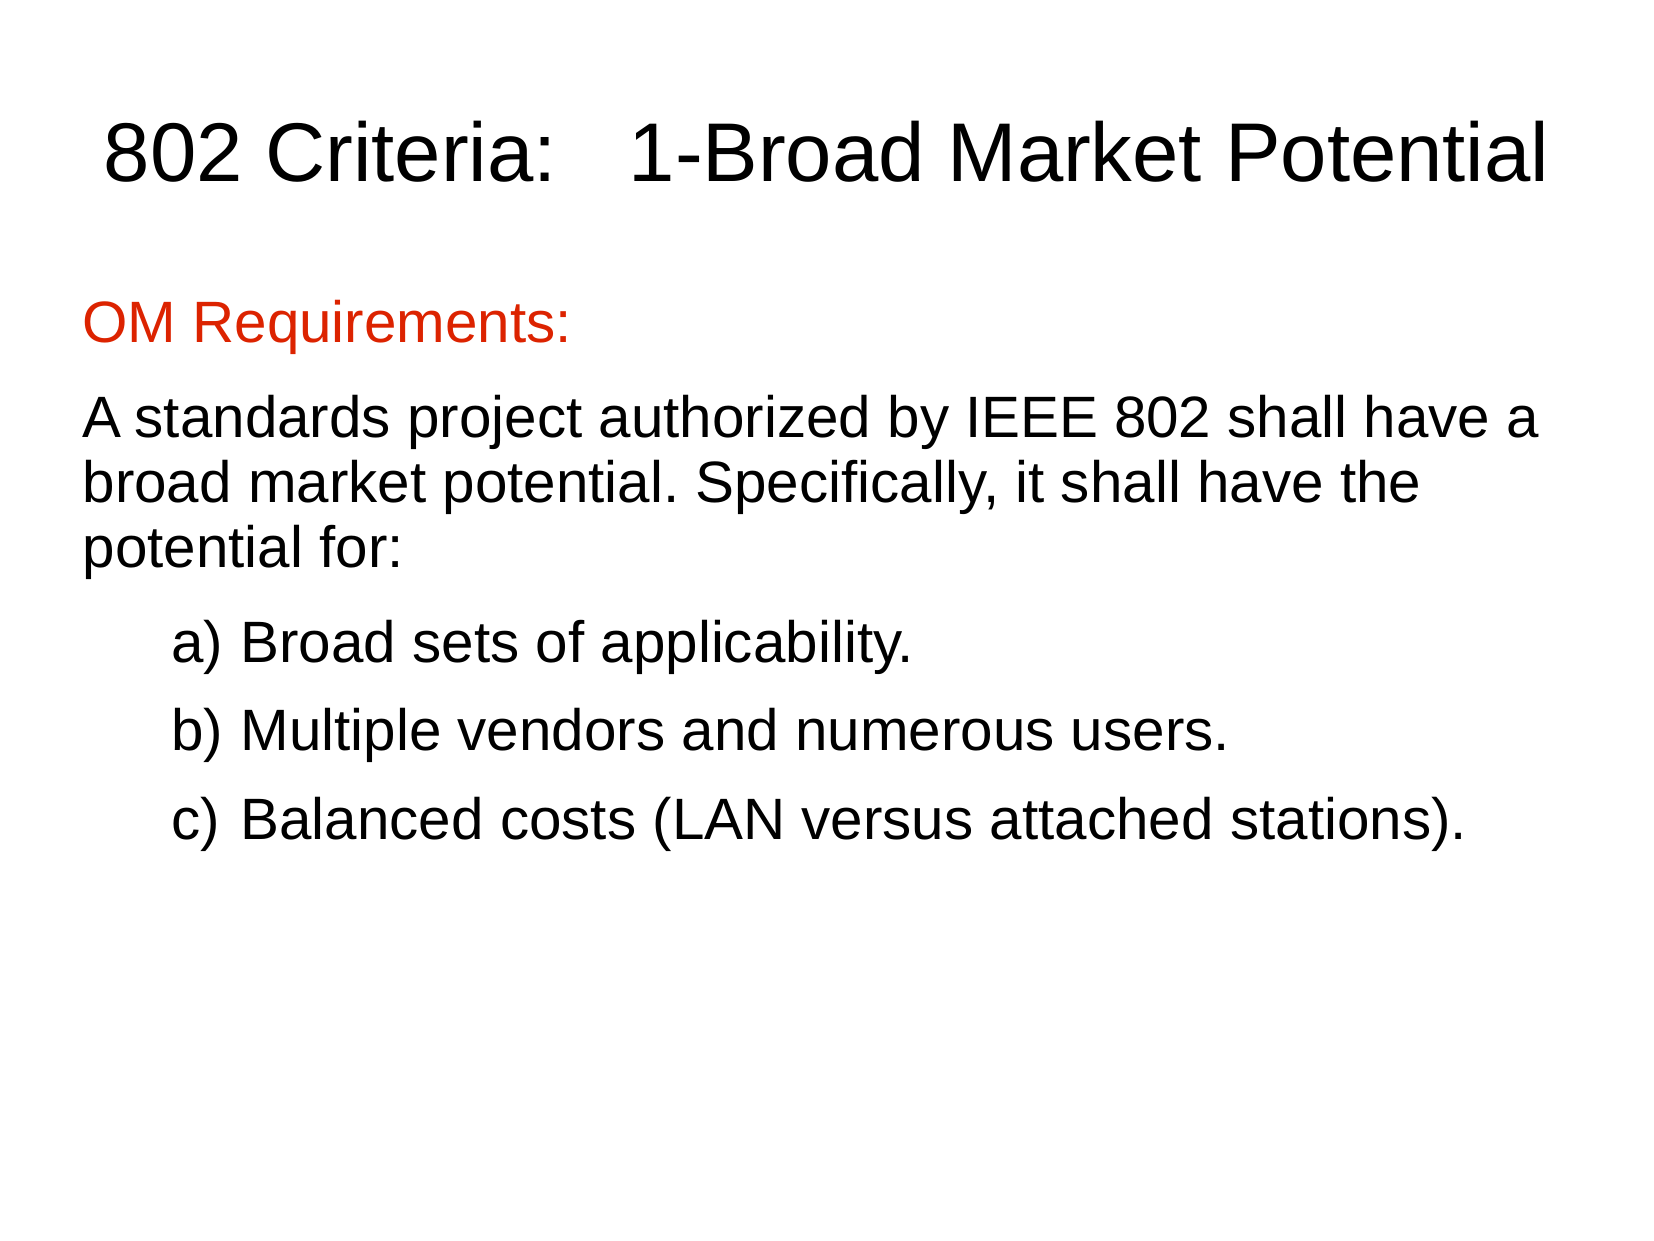

# 802 Criteria:	1-Broad Market Potential
OM Requirements:
A standards project authorized by IEEE 802 shall have a broad market potential. Specifically, it shall have the potential for:
 Broad sets of applicability.
 Multiple vendors and numerous users.
 Balanced costs (LAN versus attached stations).